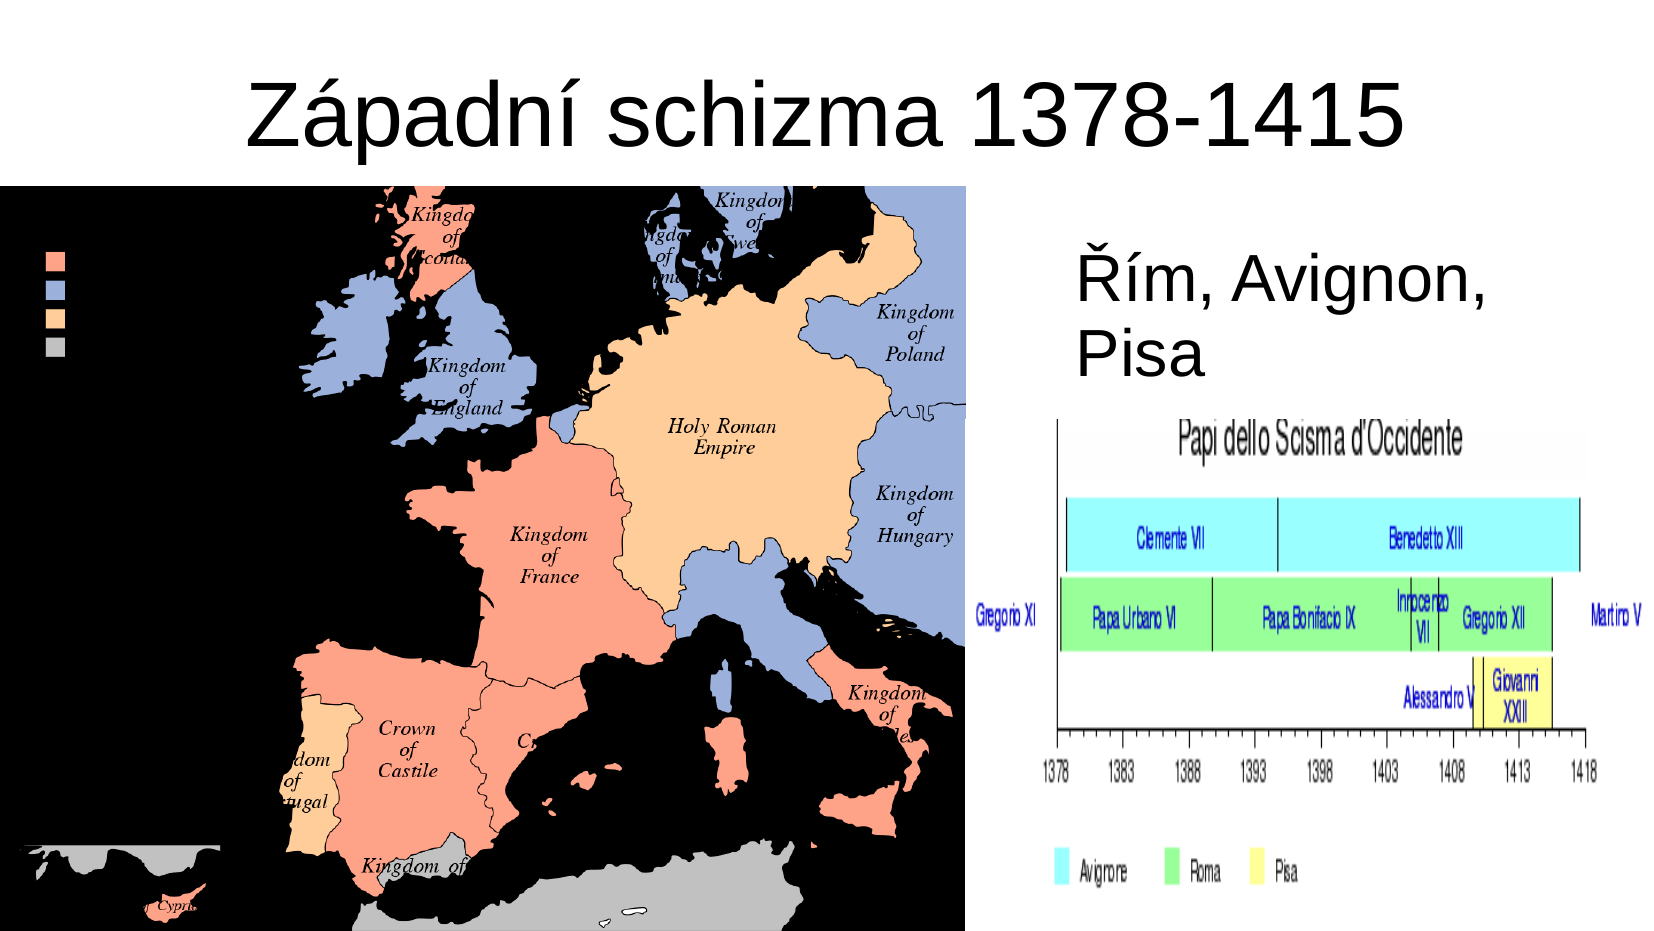

# Západní schizma 1378-1415
Řím, Avignon, Pisa